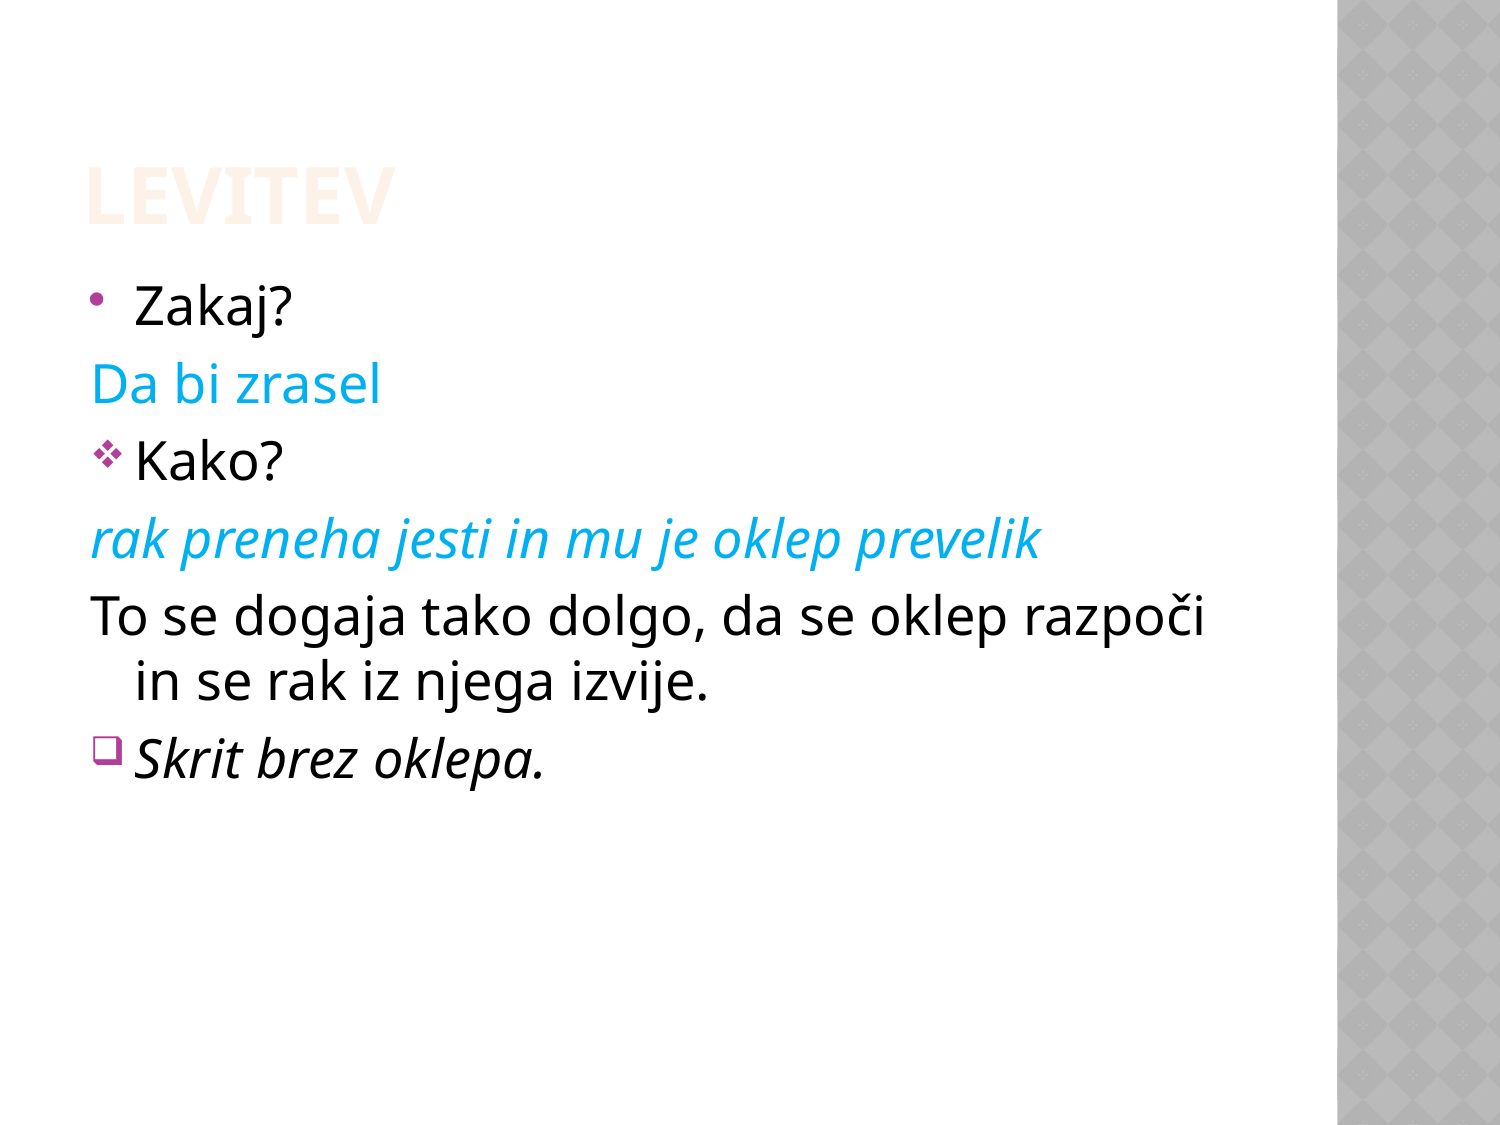

# LEVITEV
Zakaj?
Da bi zrasel
Kako?
rak preneha jesti in mu je oklep prevelik
To se dogaja tako dolgo, da se oklep razpoči in se rak iz njega izvije.
Skrit brez oklepa.